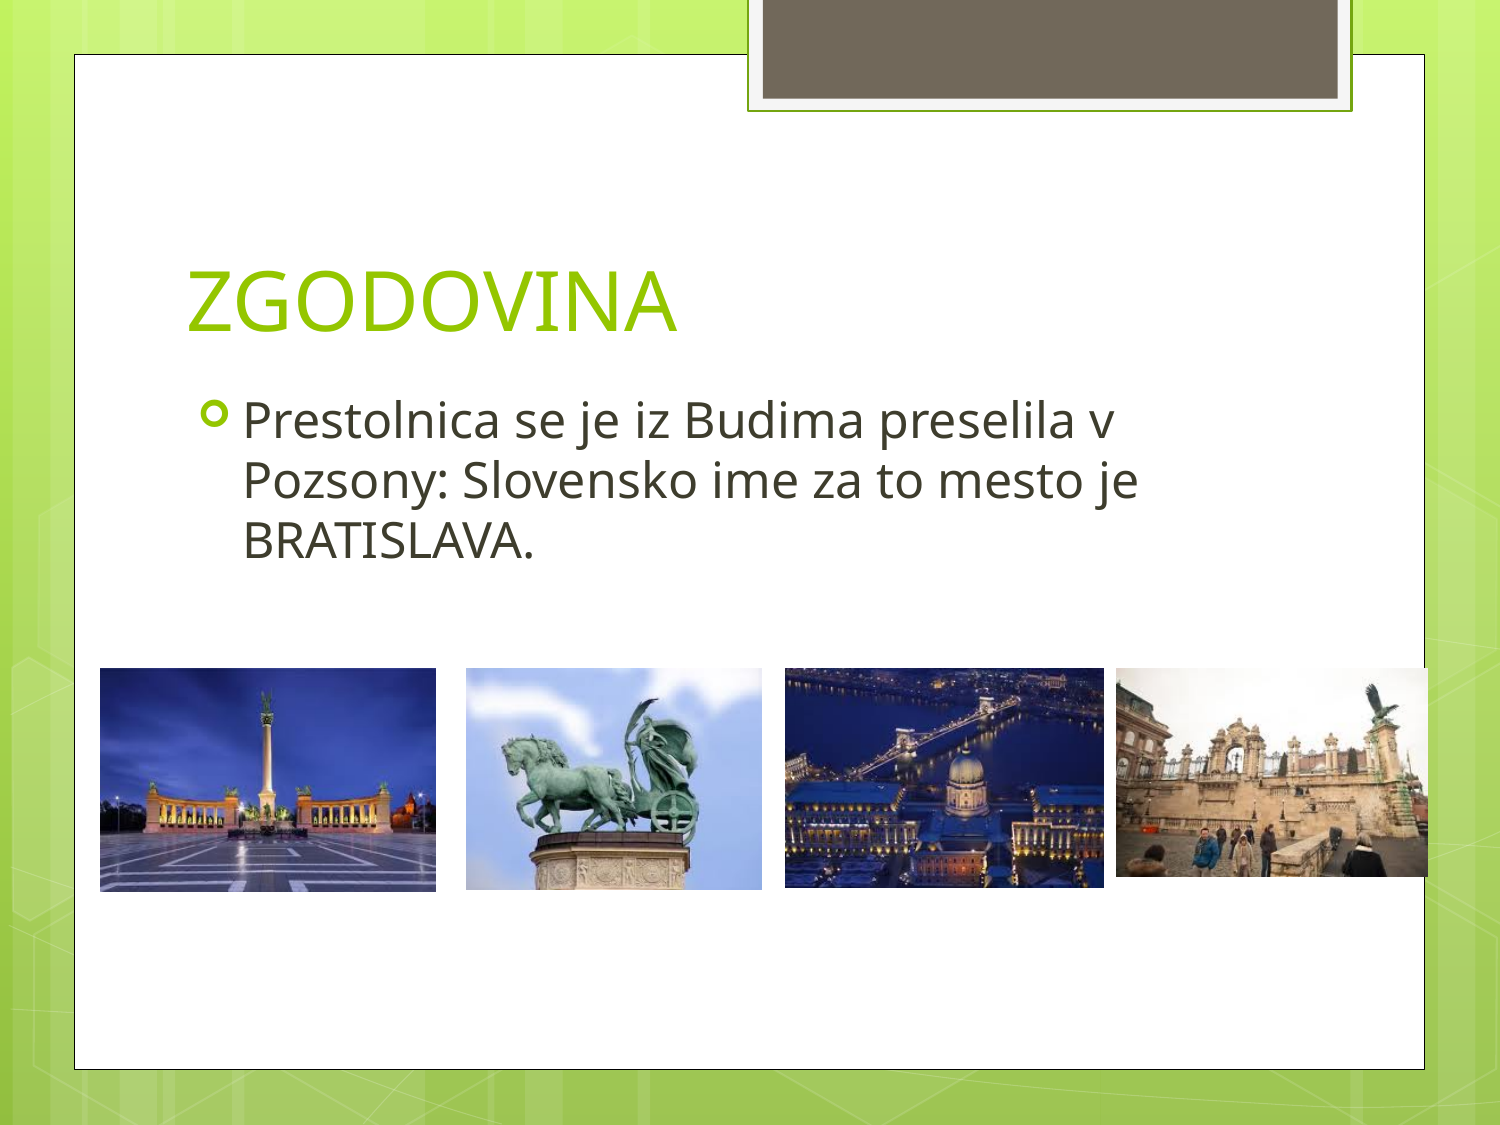

# ZGODOVINA
Prestolnica se je iz Budima preselila v Pozsony: Slovensko ime za to mesto je BRATISLAVA.